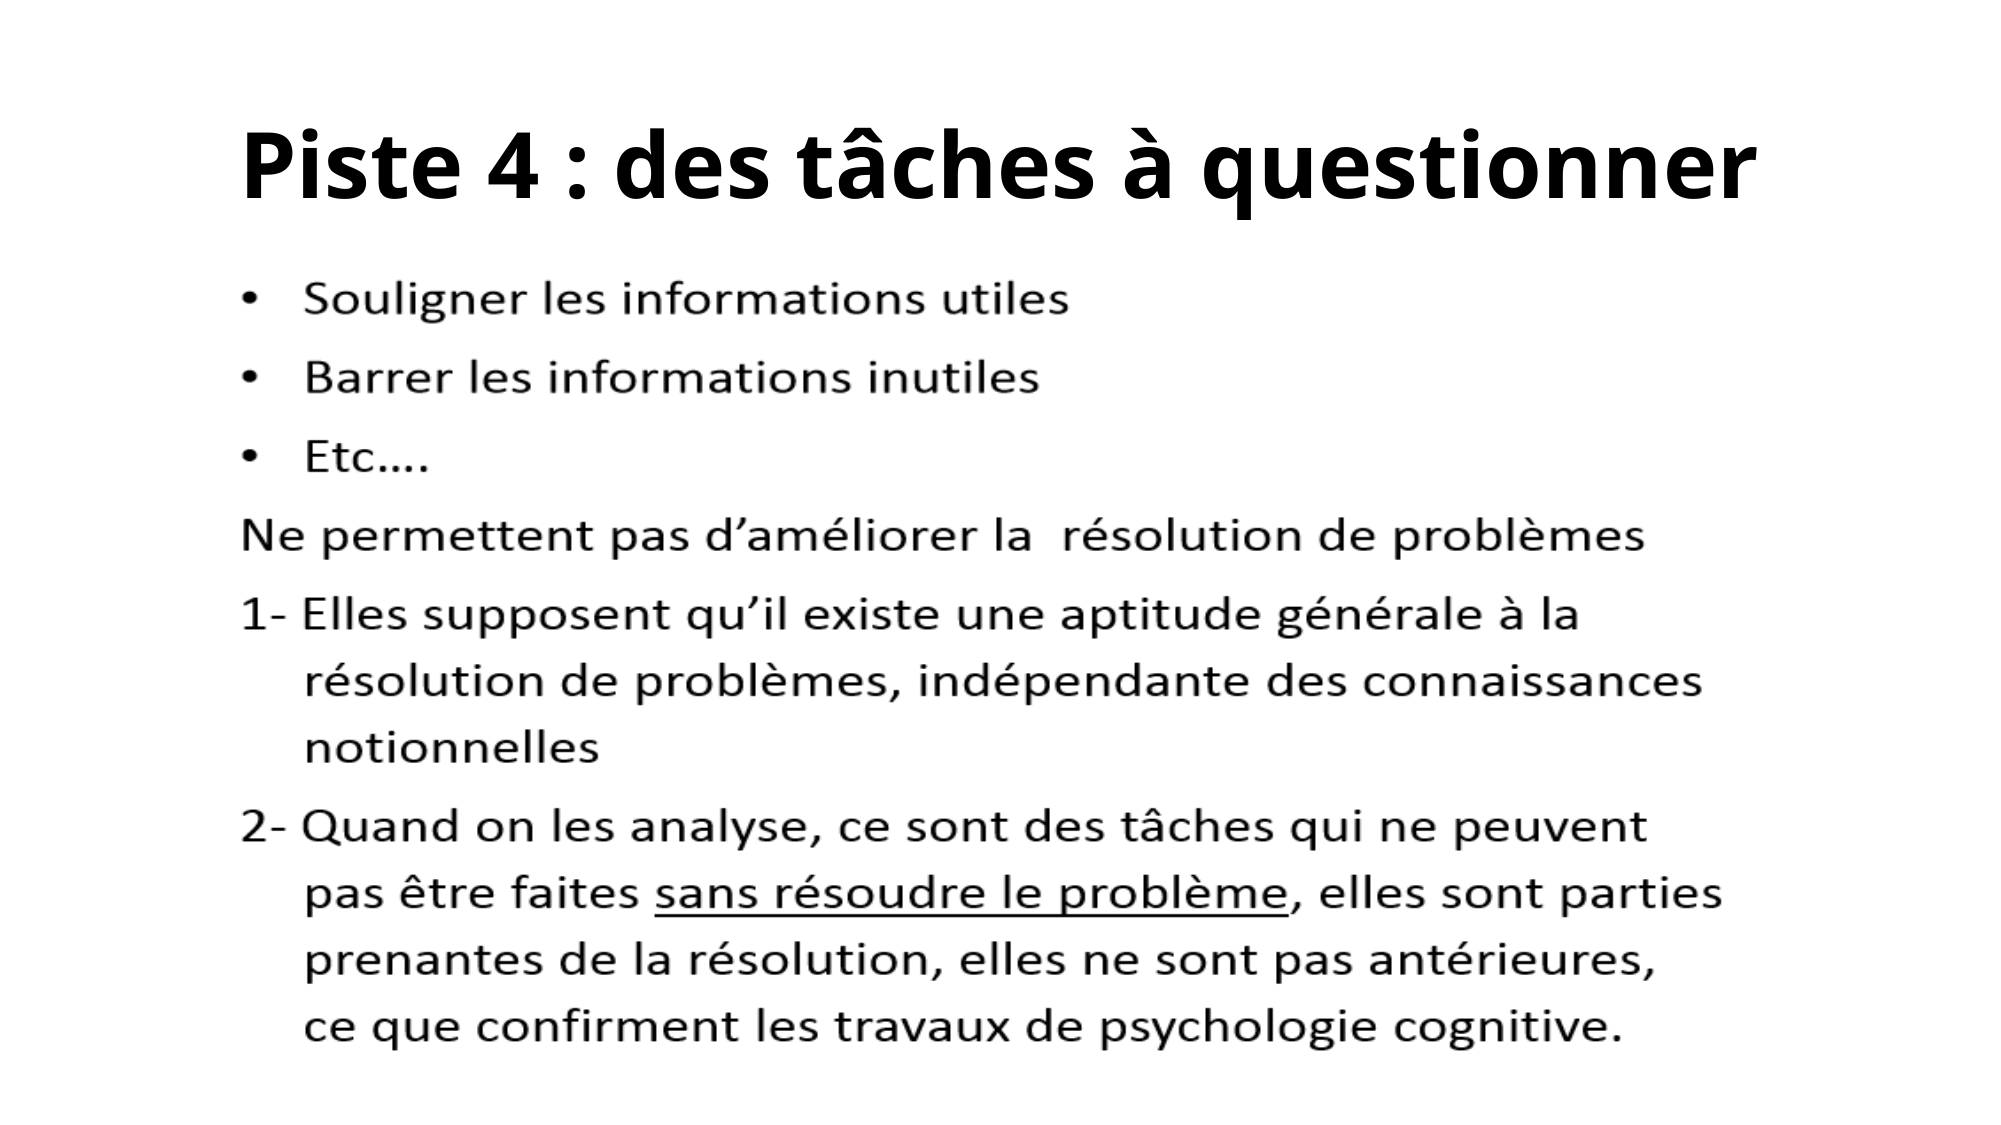

# Piste 4 : des tâches à questionner